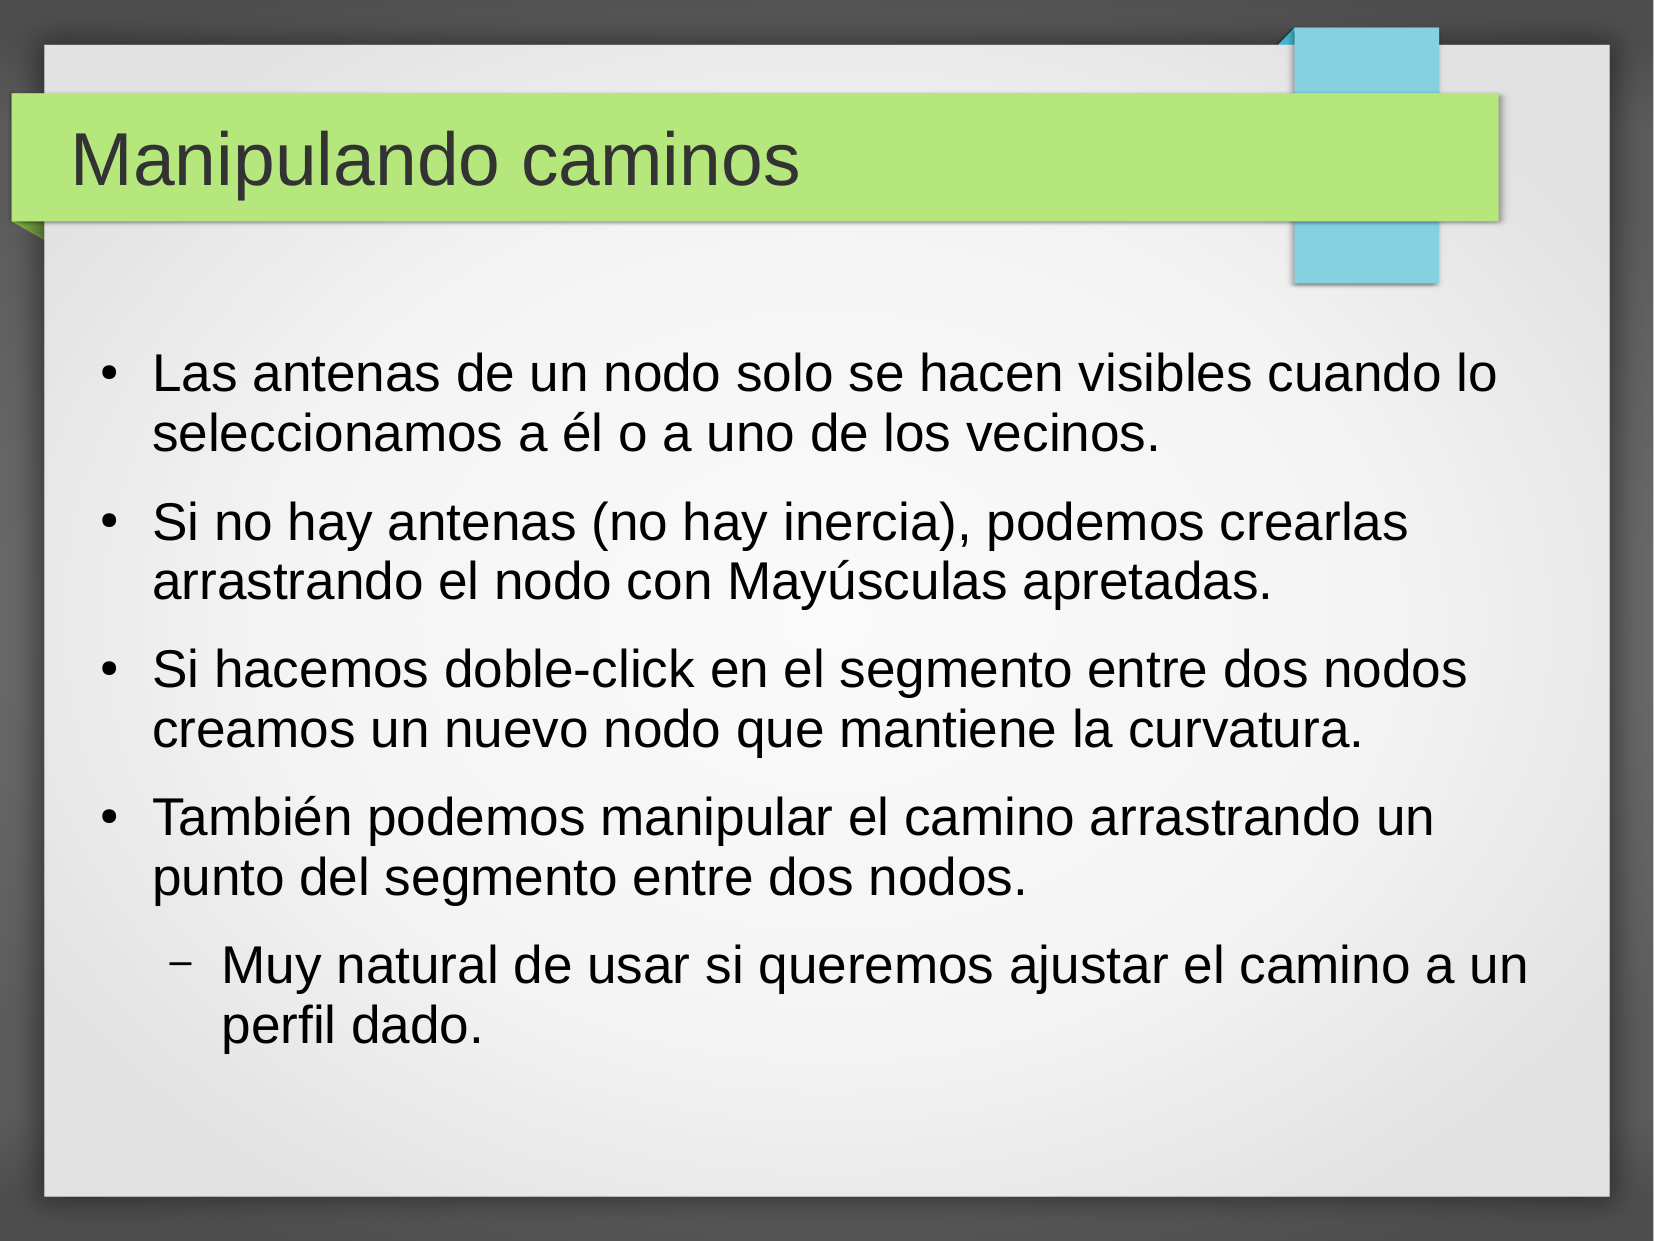

# Manipulando caminos
Las antenas de un nodo solo se hacen visibles cuando lo seleccionamos a él o a uno de los vecinos.
Si no hay antenas (no hay inercia), podemos crearlas arrastrando el nodo con Mayúsculas apretadas.
Si hacemos doble-click en el segmento entre dos nodos creamos un nuevo nodo que mantiene la curvatura.
También podemos manipular el camino arrastrando un punto del segmento entre dos nodos.
Muy natural de usar si queremos ajustar el camino a un perfil dado.